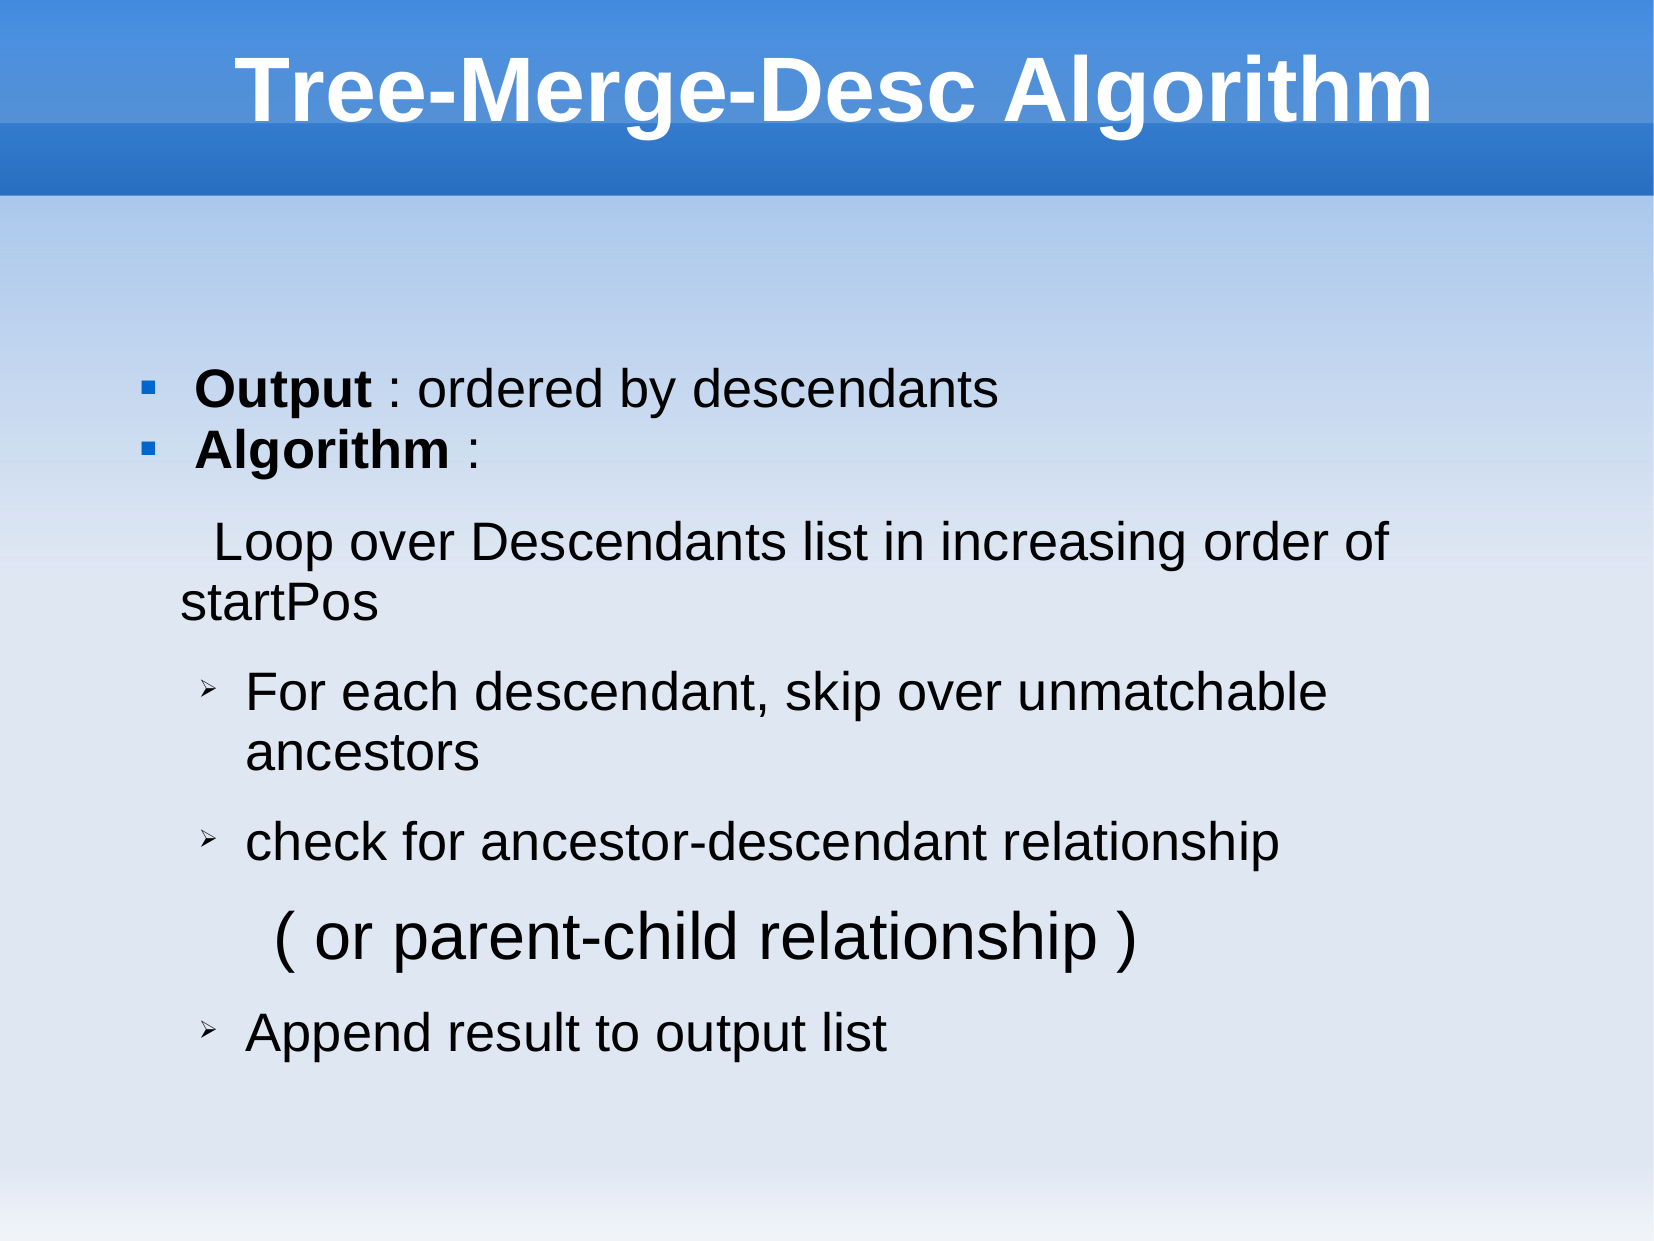

# Tree-Merge-Desc Algorithm
Output : ordered by descendants
Algorithm :
 Loop over Descendants list in increasing order of startPos
For each descendant, skip over unmatchable ancestors
check for ancestor-descendant relationship
( or parent-child relationship )
Append result to output list